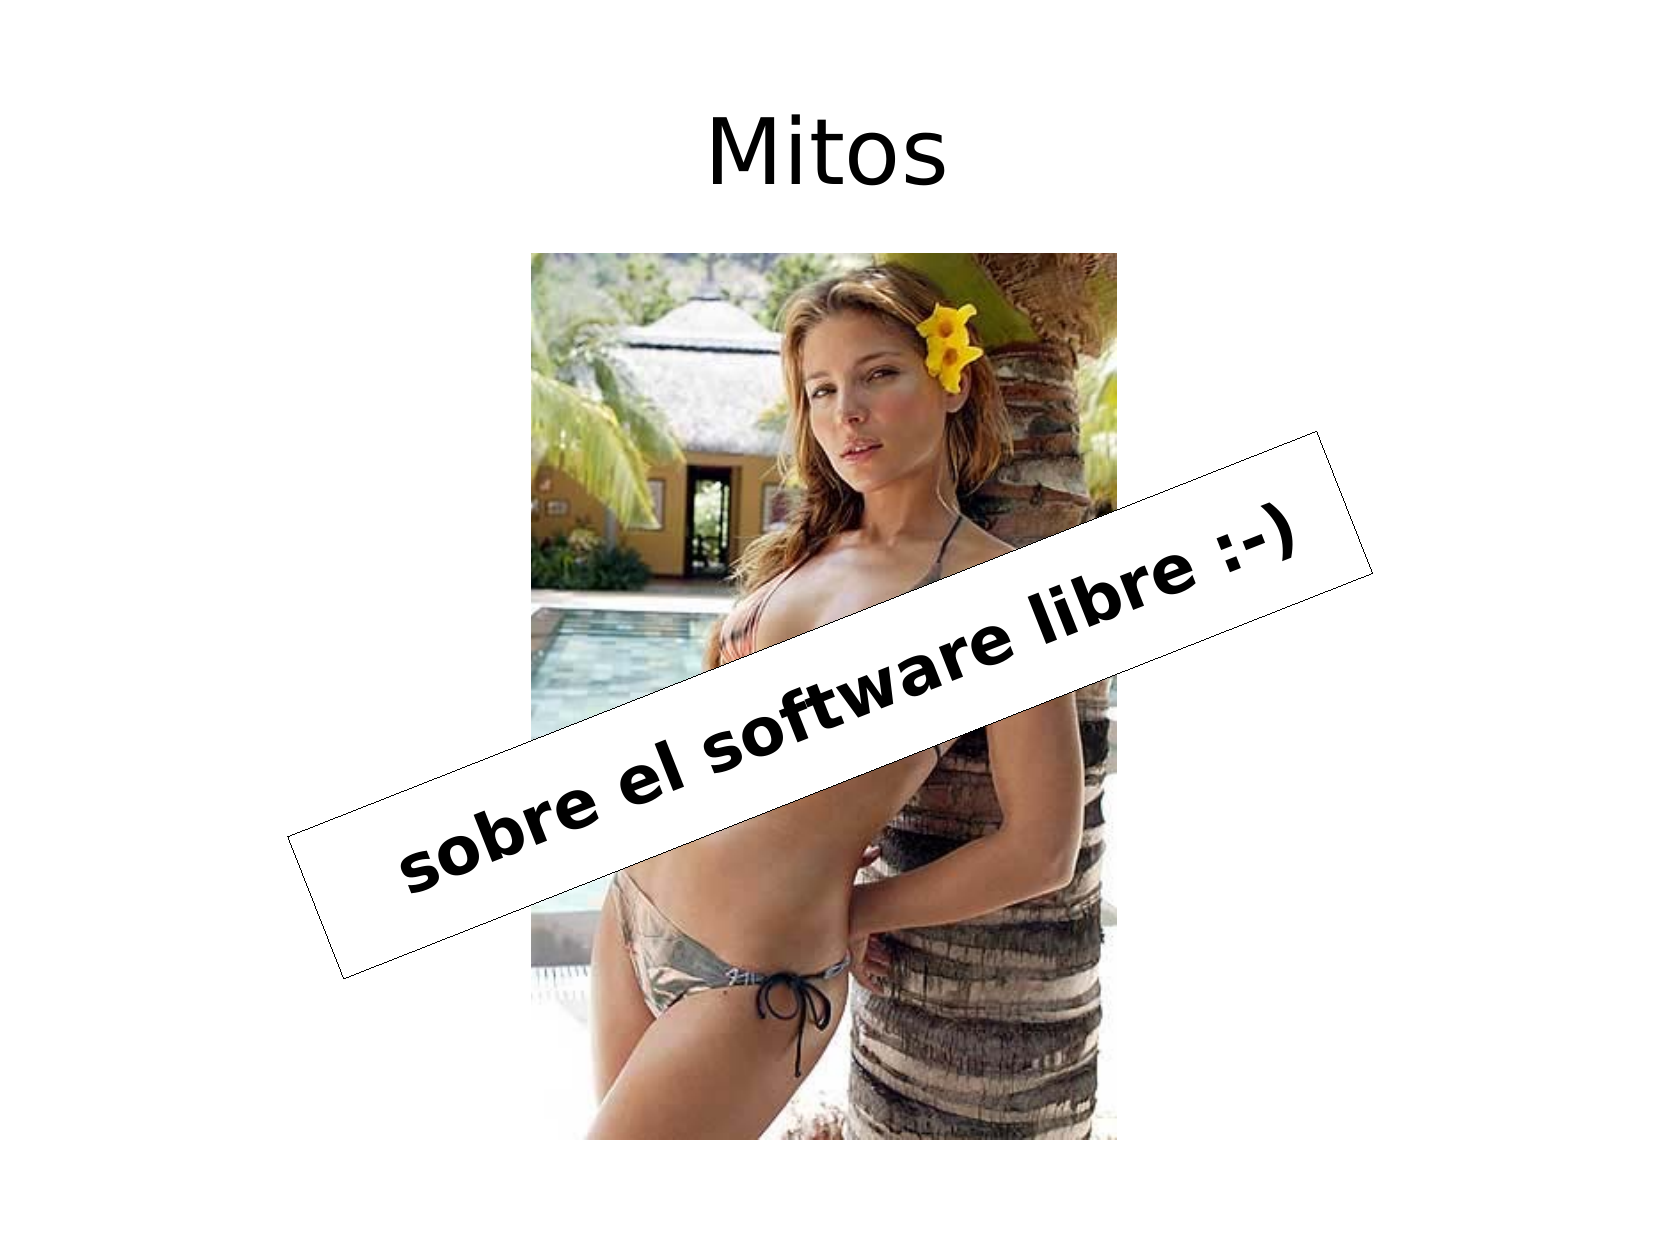

# Mitos
sobre el software libre :-)